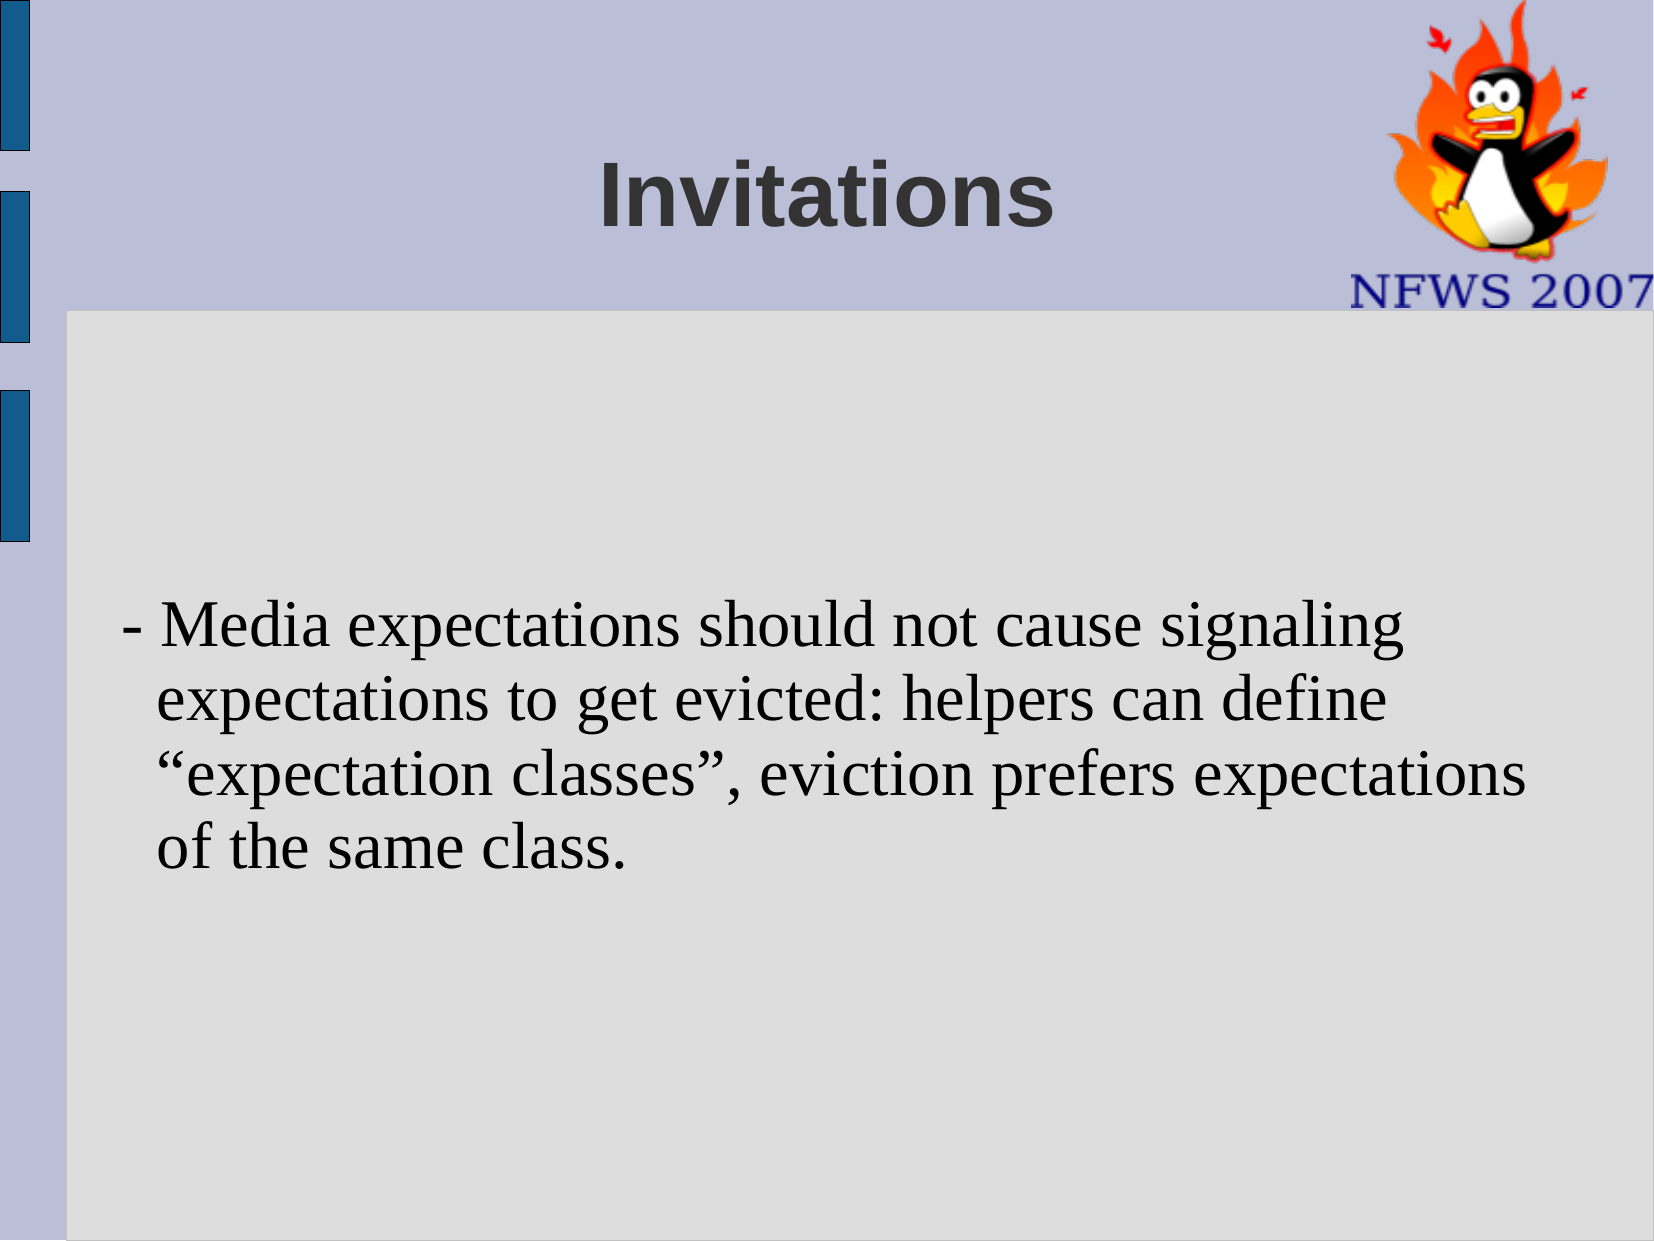

# Invitations
- Media expectations should not cause signaling expectations to get evicted: helpers can define “expectation classes”, eviction prefers expectations of the same class.